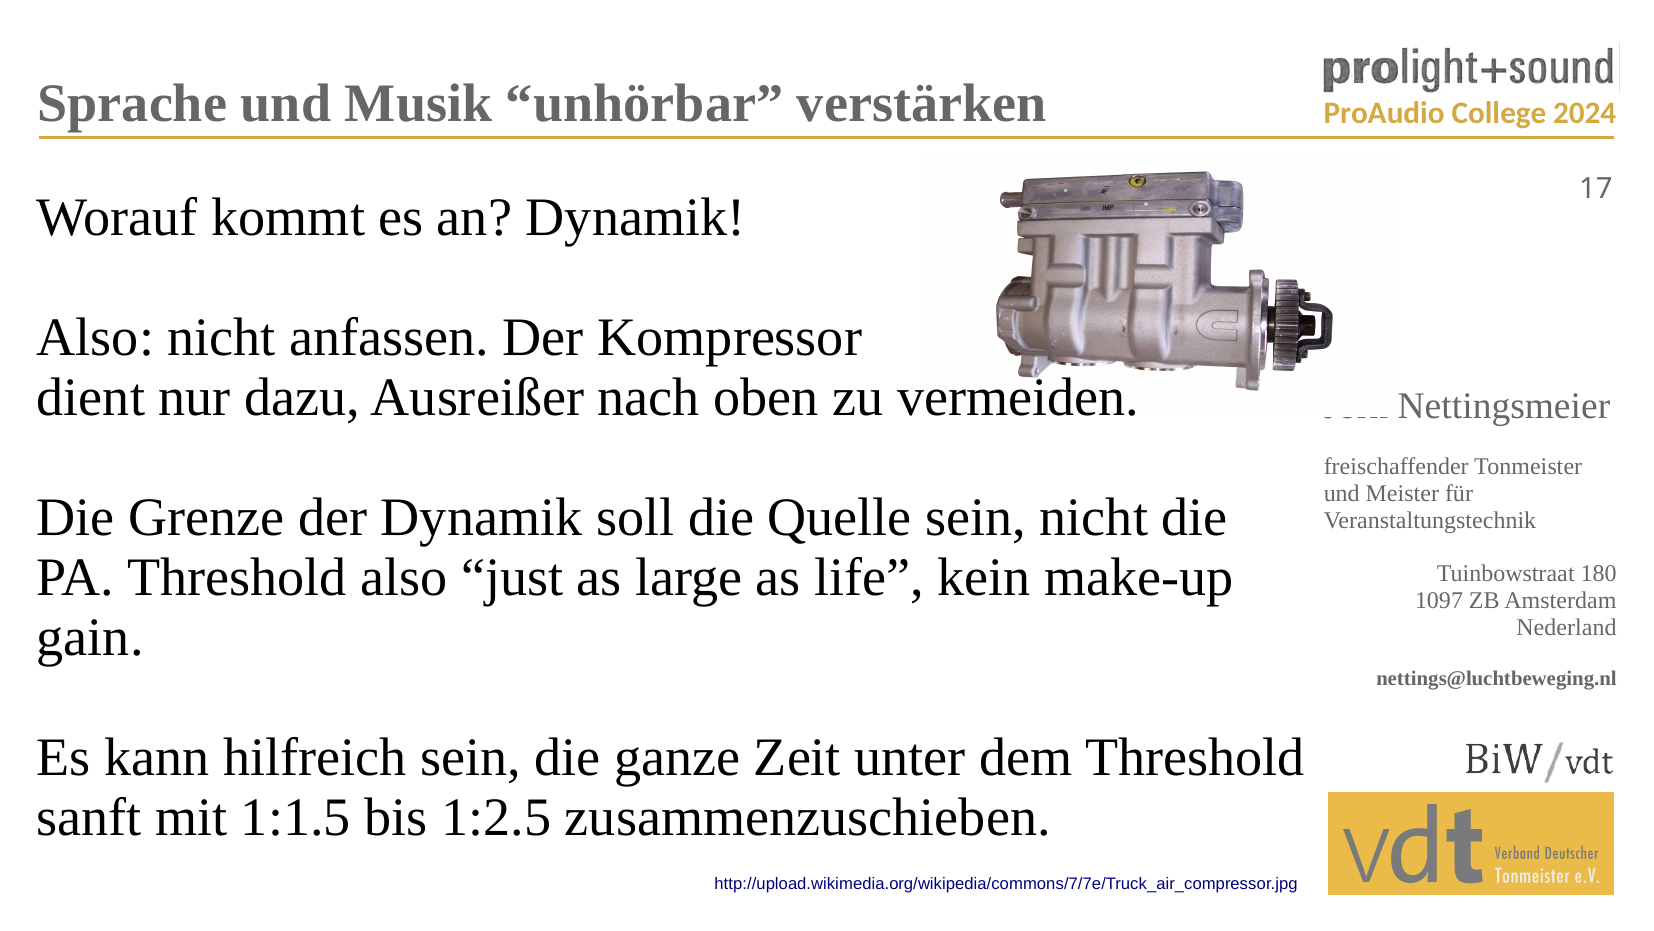

# Sprache und Musik “unhörbar” verstärken
17
Worauf kommt es an? Dynamik!
Also: nicht anfassen. Der Kompressor
dient nur dazu, Ausreißer nach oben zu vermeiden.
Die Grenze der Dynamik soll die Quelle sein, nicht die PA. Threshold also “just as large as life”, kein make-up gain.
Es kann hilfreich sein, die ganze Zeit unter dem Threshold sanft mit 1:1.5 bis 1:2.5 zusammenzuschieben.
http://upload.wikimedia.org/wikipedia/commons/7/7e/Truck_air_compressor.jpg